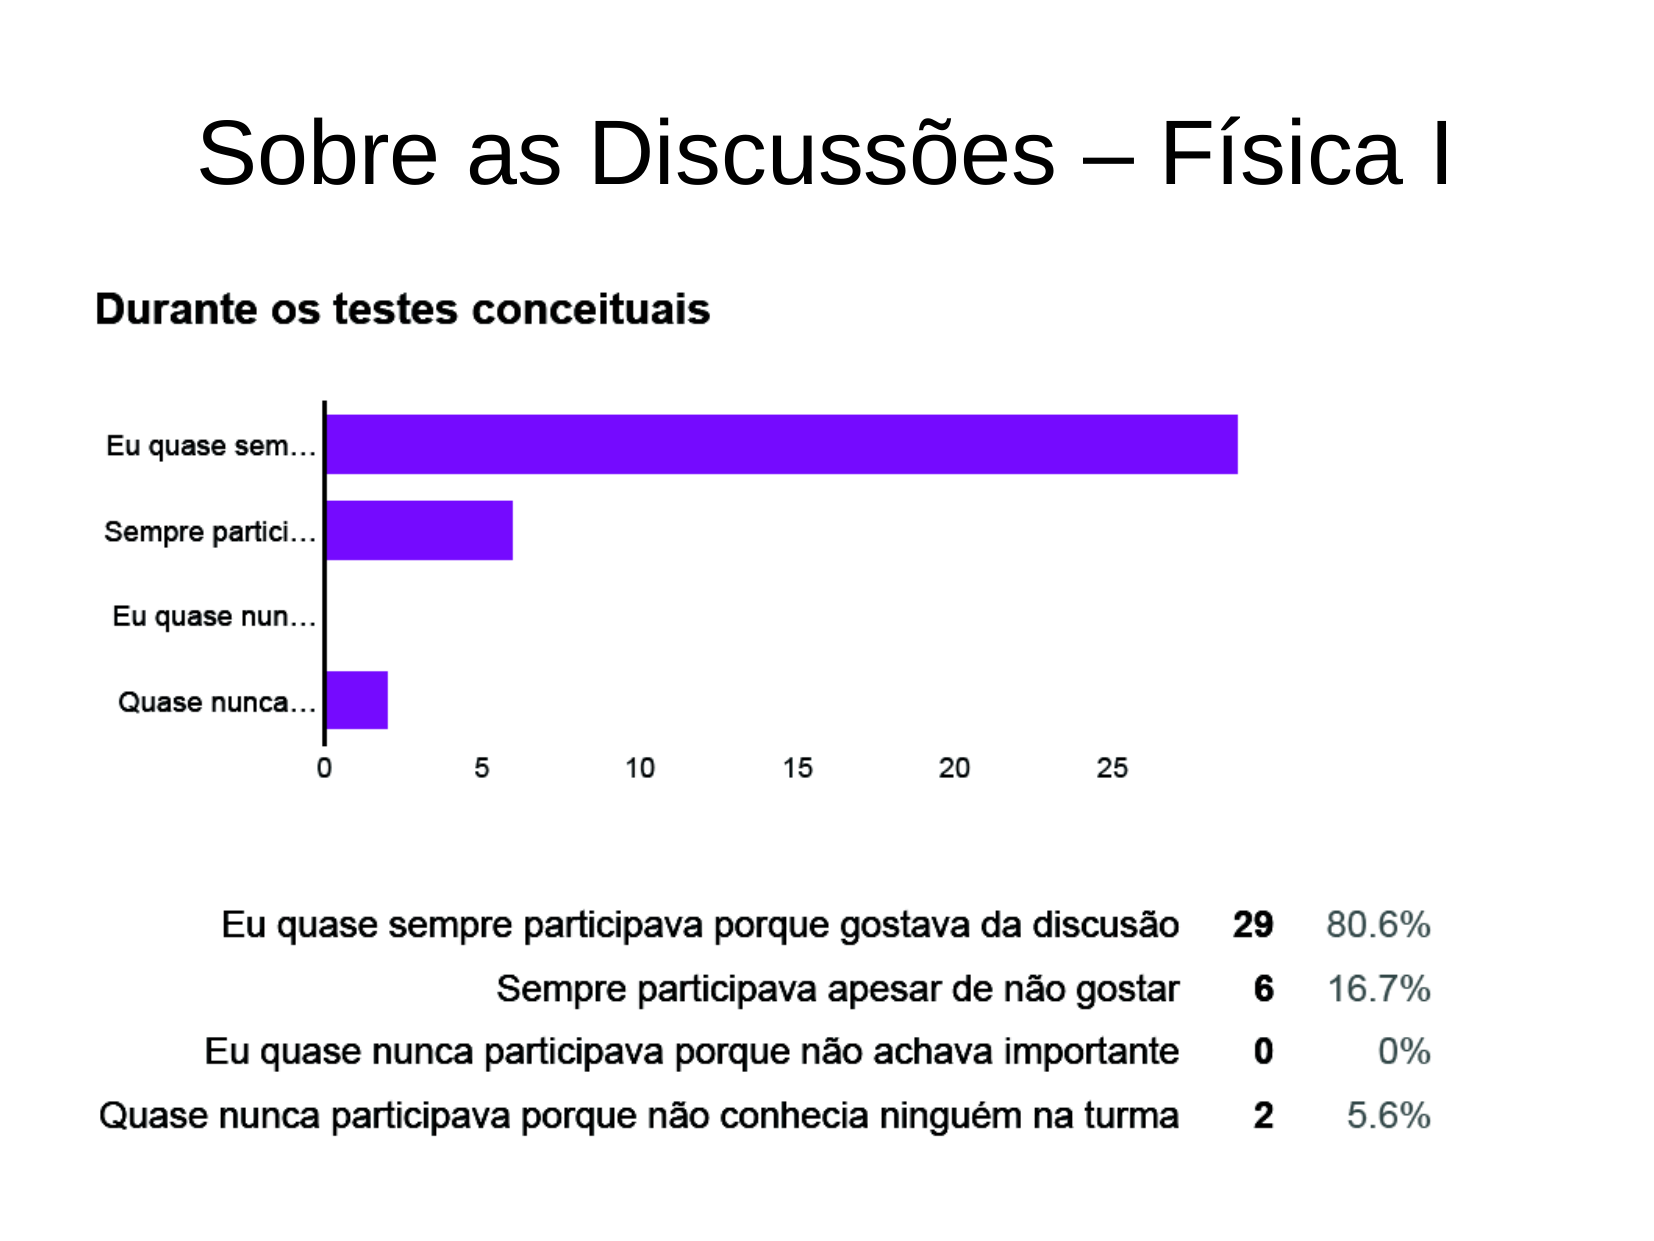

# Sobre as Discussões – Física I